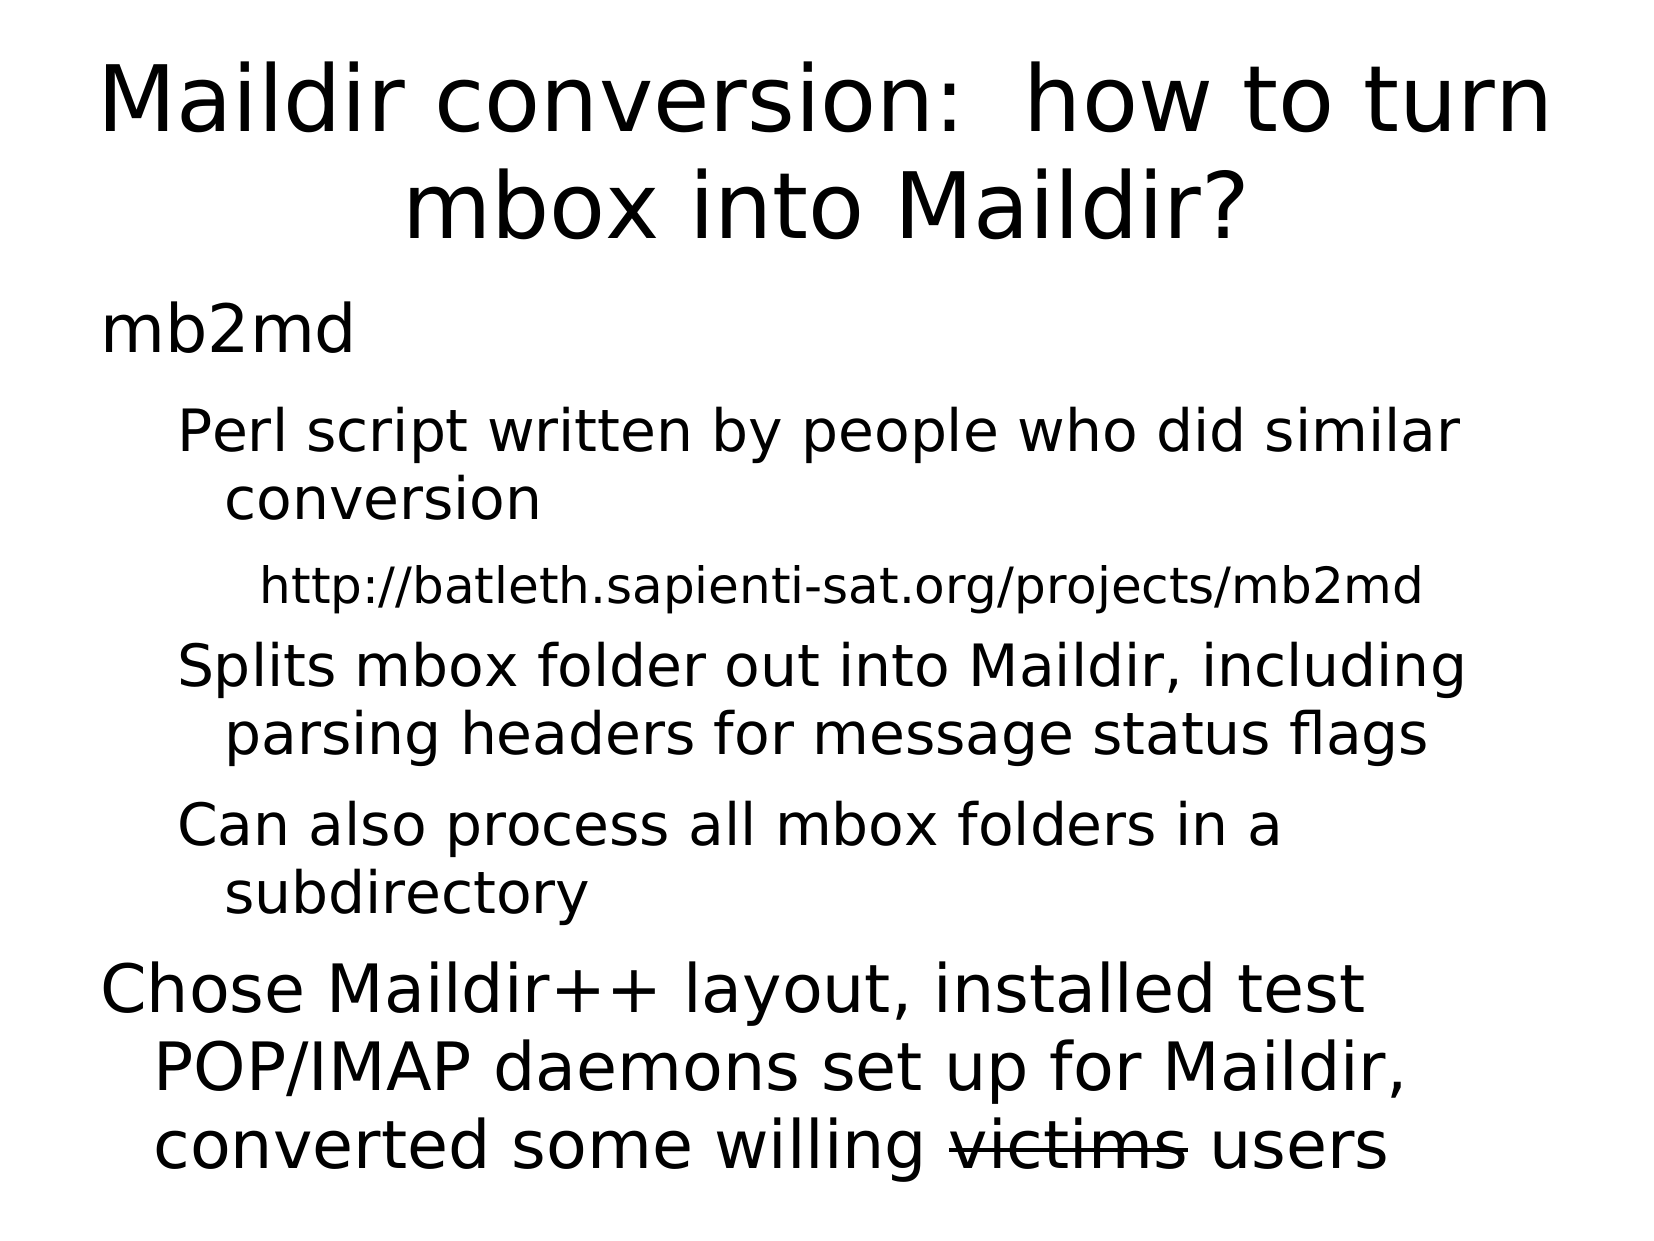

# Maildir conversion: how to turn mbox into Maildir?
mb2md
Perl script written by people who did similar conversion
http://batleth.sapienti-sat.org/projects/mb2md
Splits mbox folder out into Maildir, including parsing headers for message status flags
Can also process all mbox folders in a subdirectory
Chose Maildir++ layout, installed test POP/IMAP daemons set up for Maildir, converted some willing victims users